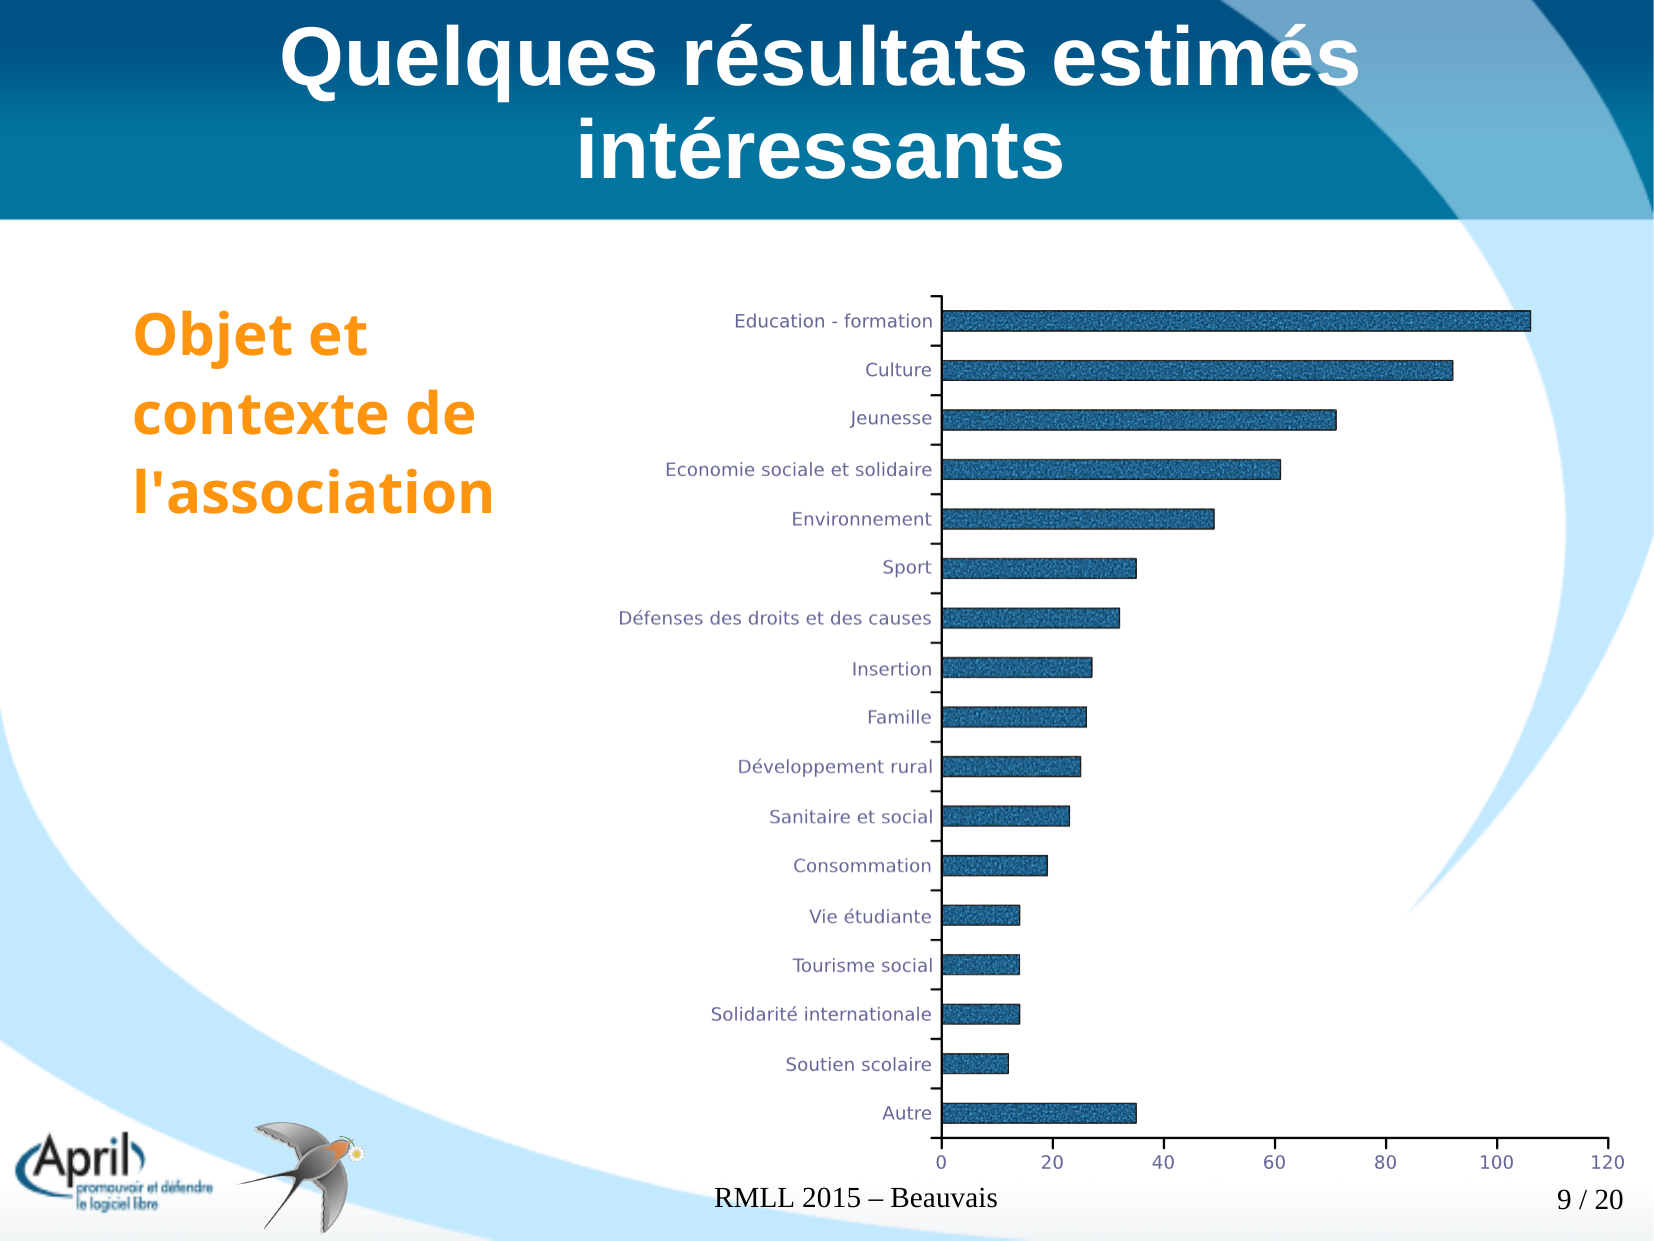

# Quelques résultats estimés intéressants
Objet et contexte de l'association
9